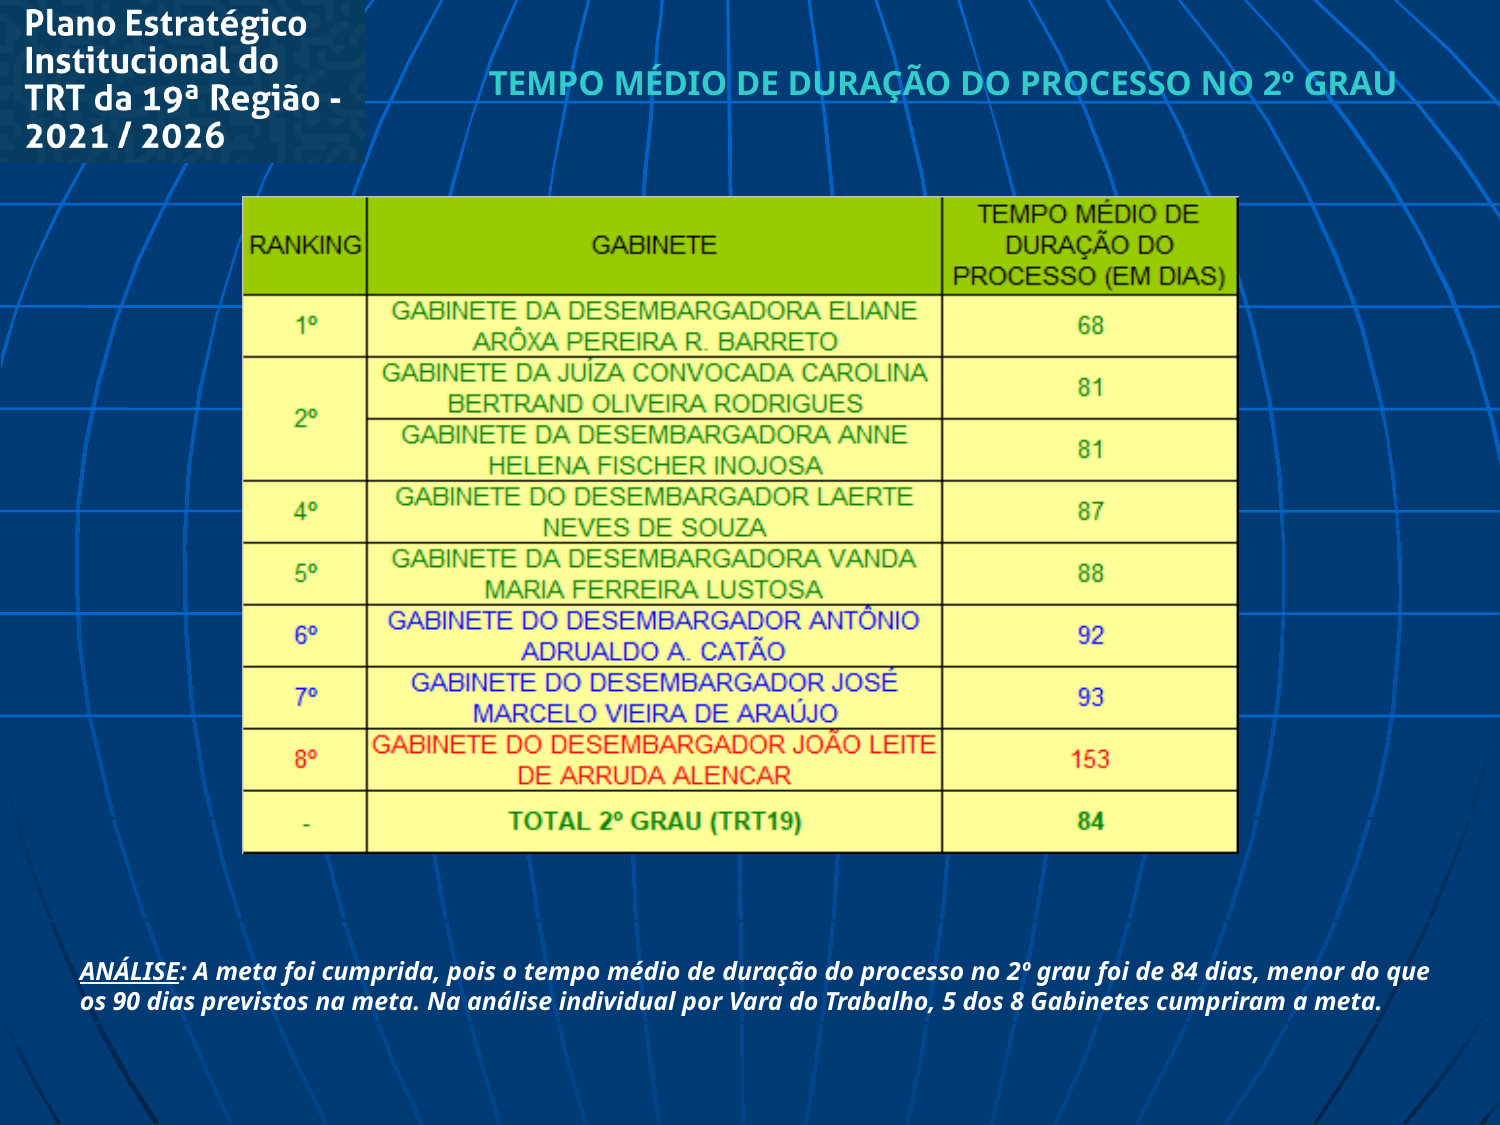

TEMPO MÉDIO DE DURAÇÃO DO PROCESSO NO 2º GRAU
ANÁLISE: A meta foi cumprida, pois o tempo médio de duração do processo no 2º grau foi de 84 dias, menor do que os 90 dias previstos na meta. Na análise individual por Vara do Trabalho, 5 dos 8 Gabinetes cumpriram a meta.